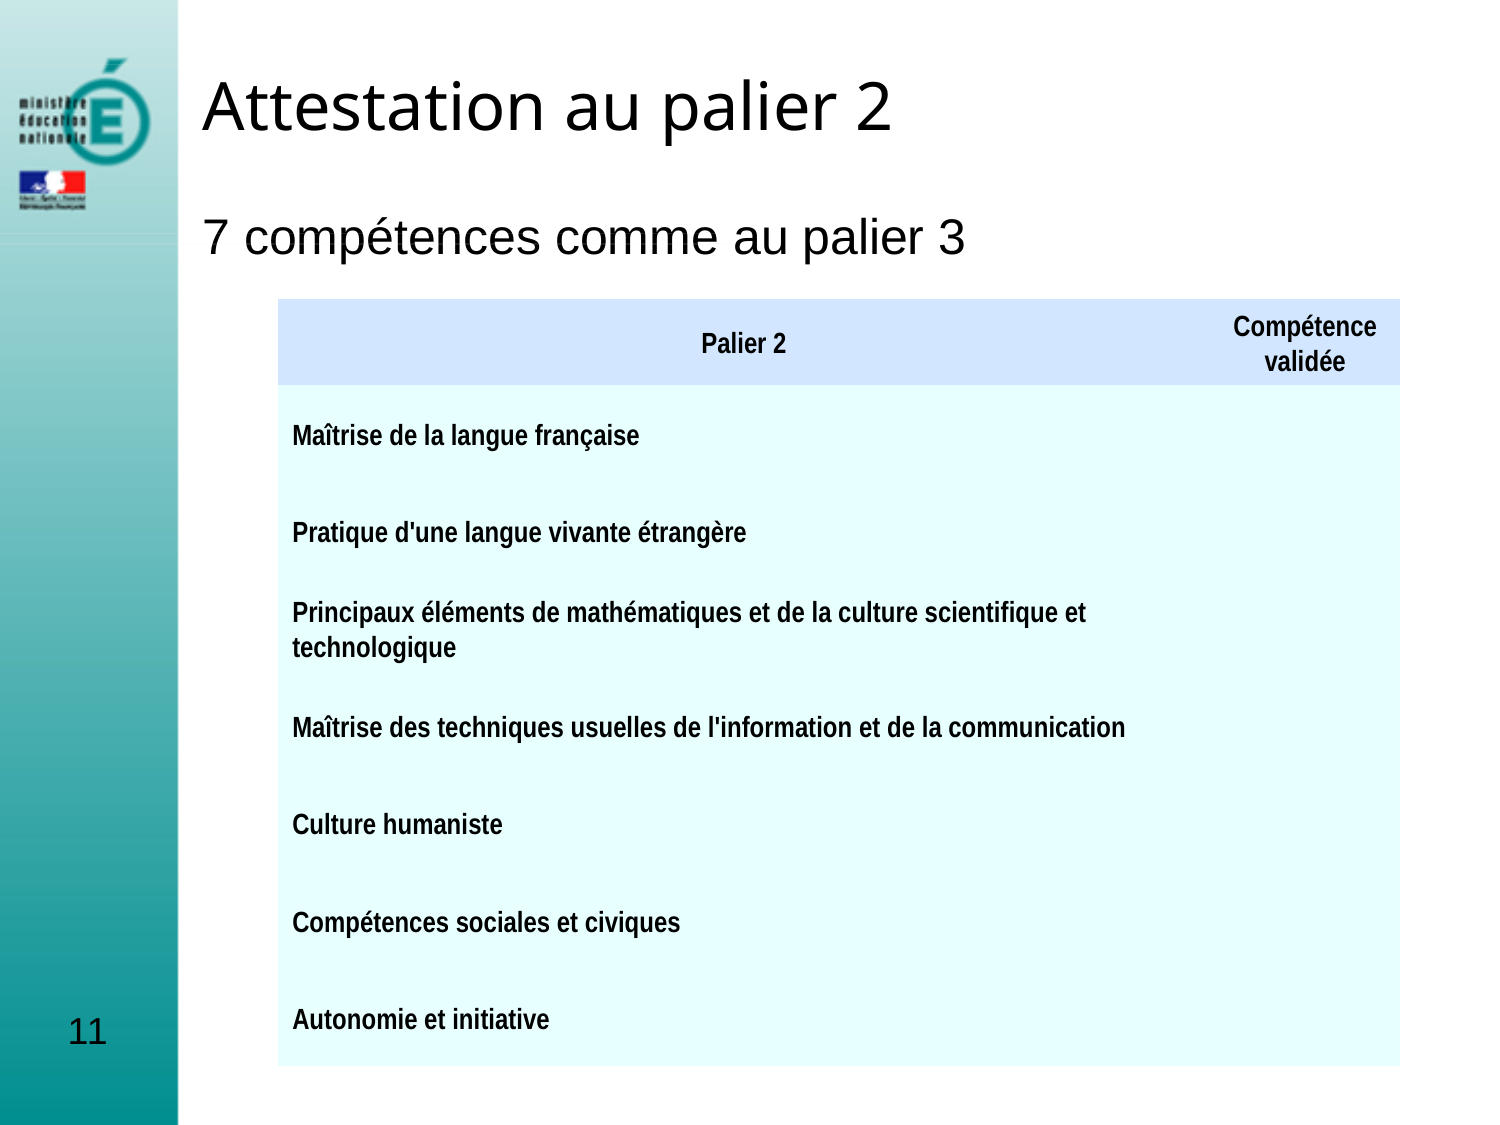

# Attestation au palier 2 7 compétences comme au palier 3
| Palier 2 | Compétence validée |
| --- | --- |
| Maîtrise de la langue française | |
| Pratique d'une langue vivante étrangère | |
| Principaux éléments de mathématiques et de la culture scientifique et technologique | |
| Maîtrise des techniques usuelles de l'information et de la communication | |
| Culture humaniste | |
| Compétences sociales et civiques | |
| Autonomie et initiative | |